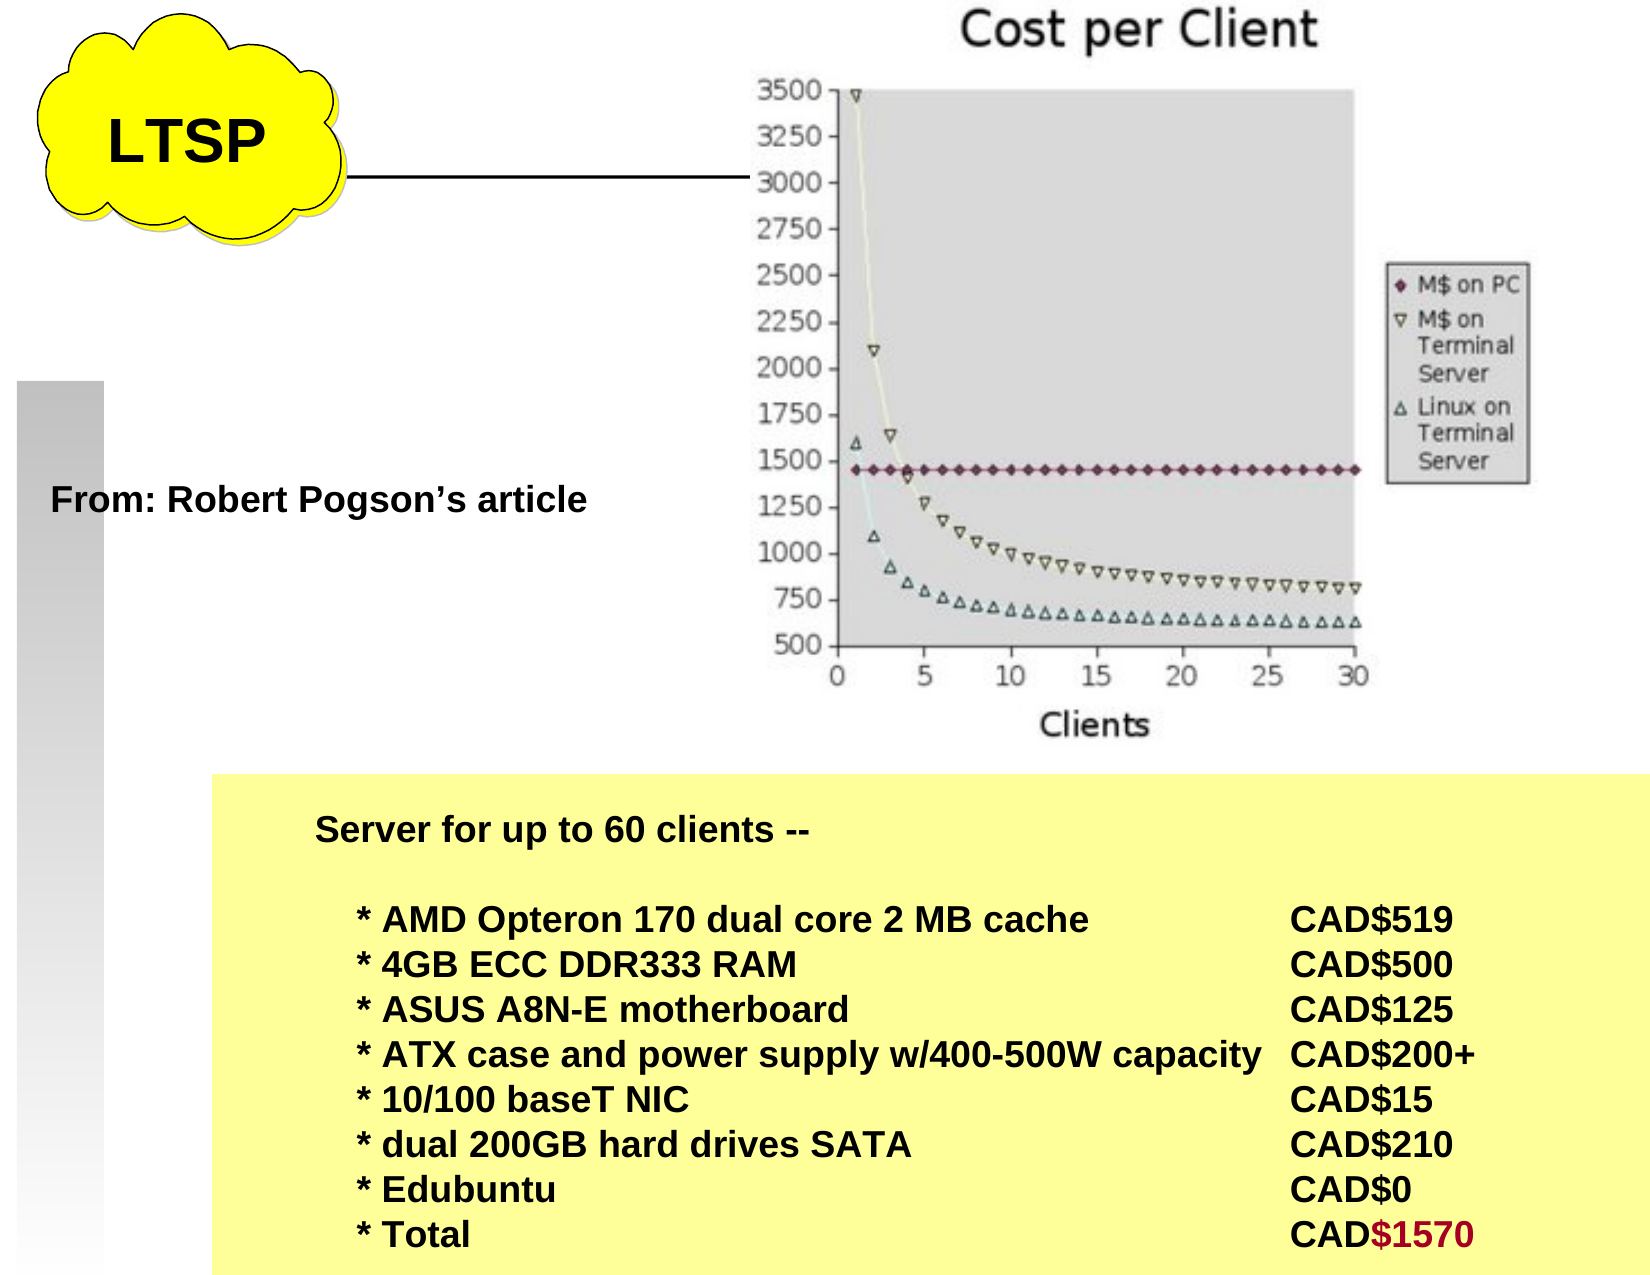

LTSP
From: Robert Pogson’s article
Server for up to 60 clients --
 * AMD Opteron 170 dual core 2 MB cache 			CAD$519
 * 4GB ECC DDR333 RAM 							CAD$500
 * ASUS A8N-E motherboard 						CAD$125
 * ATX case and power supply w/400-500W capacity 	CAD$200+
 * 10/100 baseT NIC 								CAD$15
 * dual 200GB hard drives SATA						CAD$210
 * Edubuntu										CAD$0
 * Total 											CAD$1570